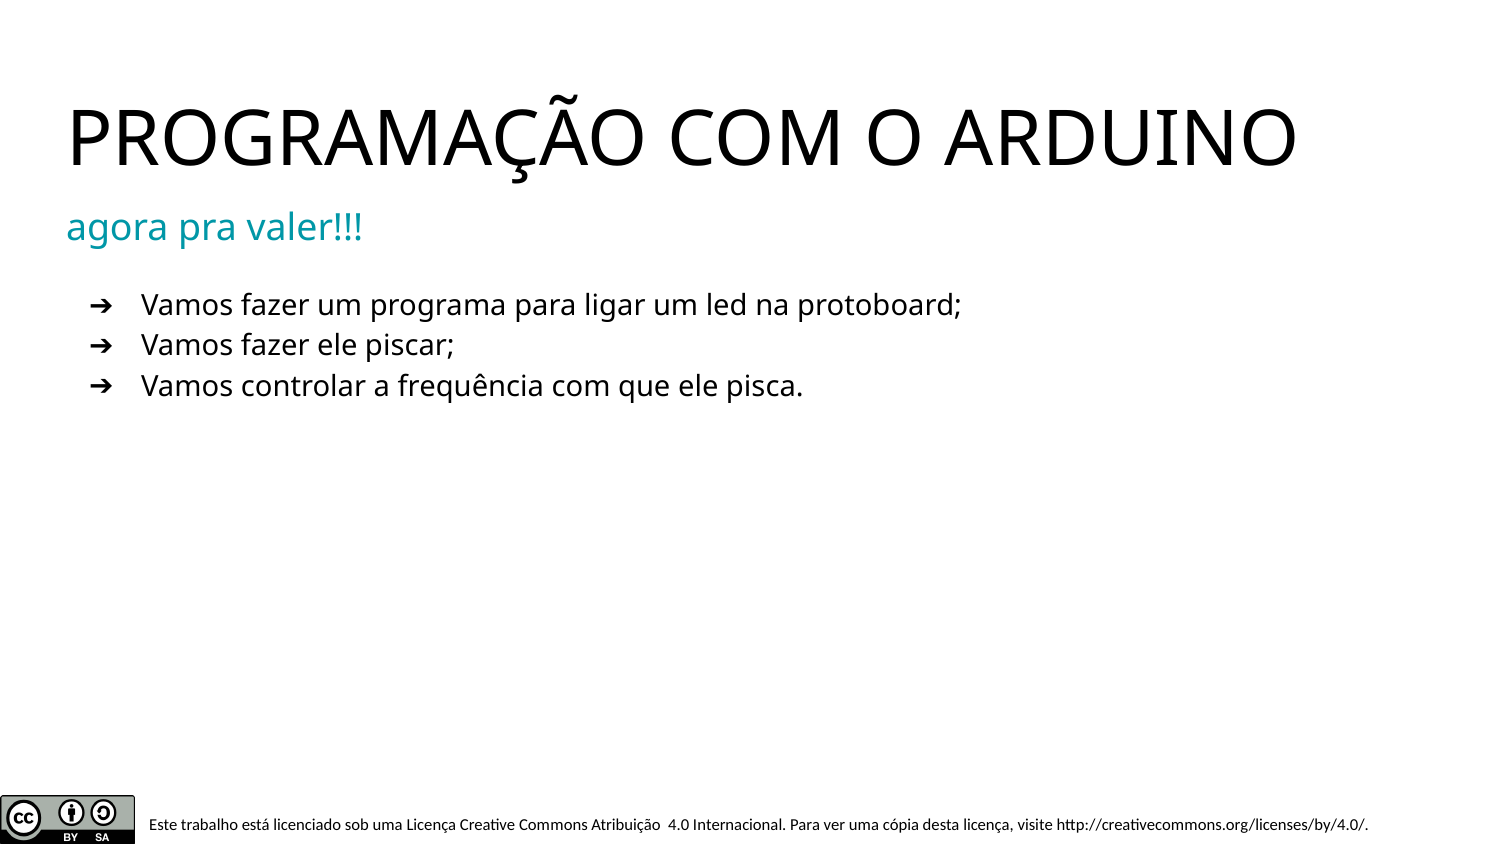

# PROGRAMAÇÃO COM O ARDUINO
agora pra valer!!!
Vamos fazer um programa para ligar um led na protoboard;
Vamos fazer ele piscar;
Vamos controlar a frequência com que ele pisca.
Este trabalho está licenciado sob uma Licença Creative Commons Atribuição 4.0 Internacional. Para ver uma cópia desta licença, visite http://creativecommons.org/licenses/by/4.0/.